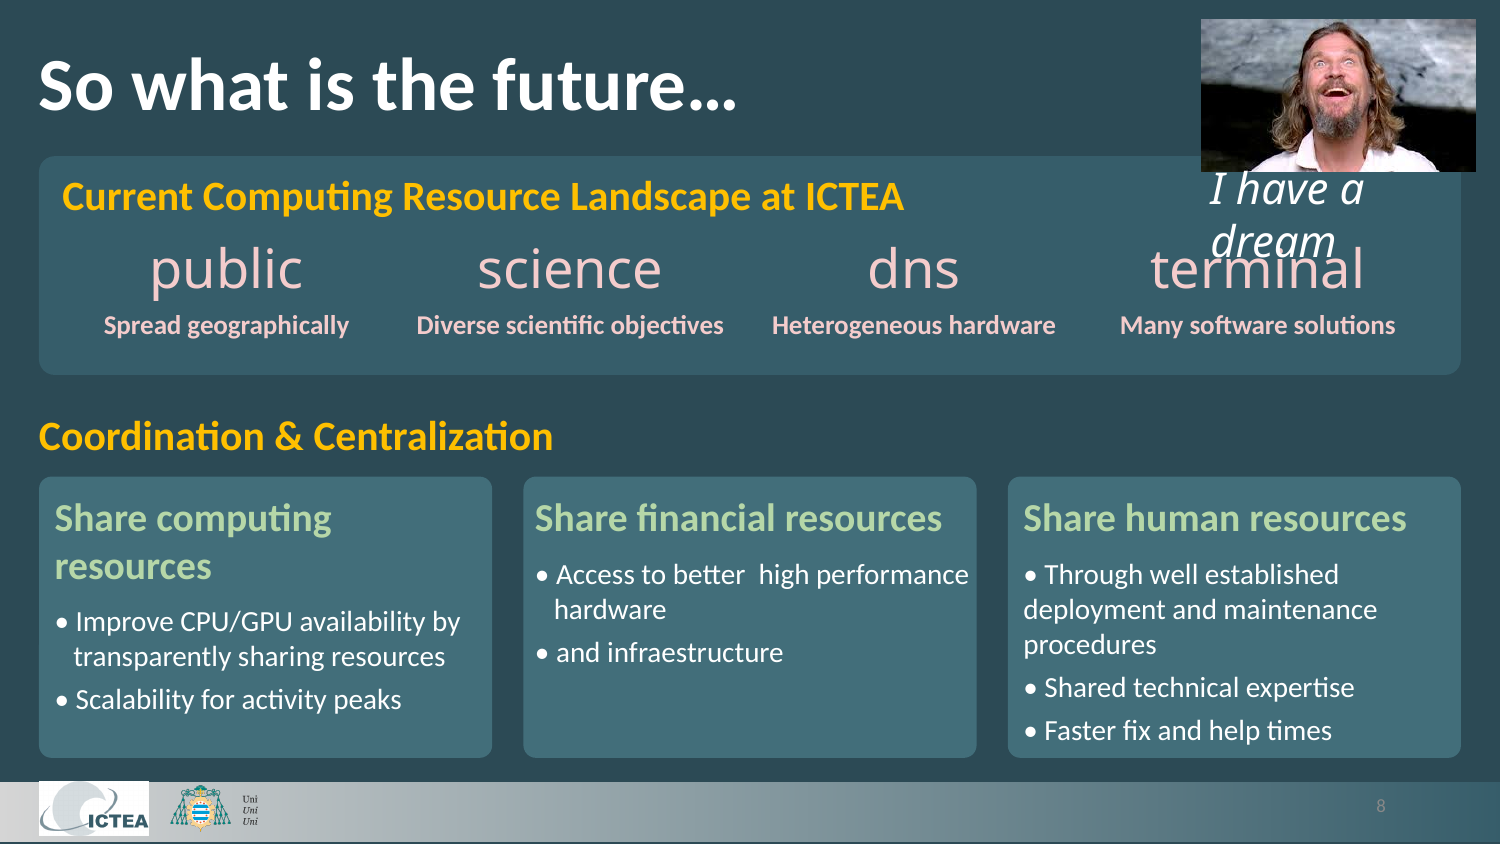

# So what is the future…
I have a dream
Current Computing Resource Landscape at ICTEA
public
Spread geographically
science
Diverse scientific objectives
dns
Heterogeneous hardware
terminal
Many software solutions
Coordination & Centralization
Share computing resources
• Improve CPU/GPU availability by transparently sharing resources
• Scalability for activity peaks
Share financial resources
• Access to better high performance hardware
• and infraestructure
Share human resources
• Through well established deployment and maintenance procedures
• Shared technical expertise
• Faster fix and help times